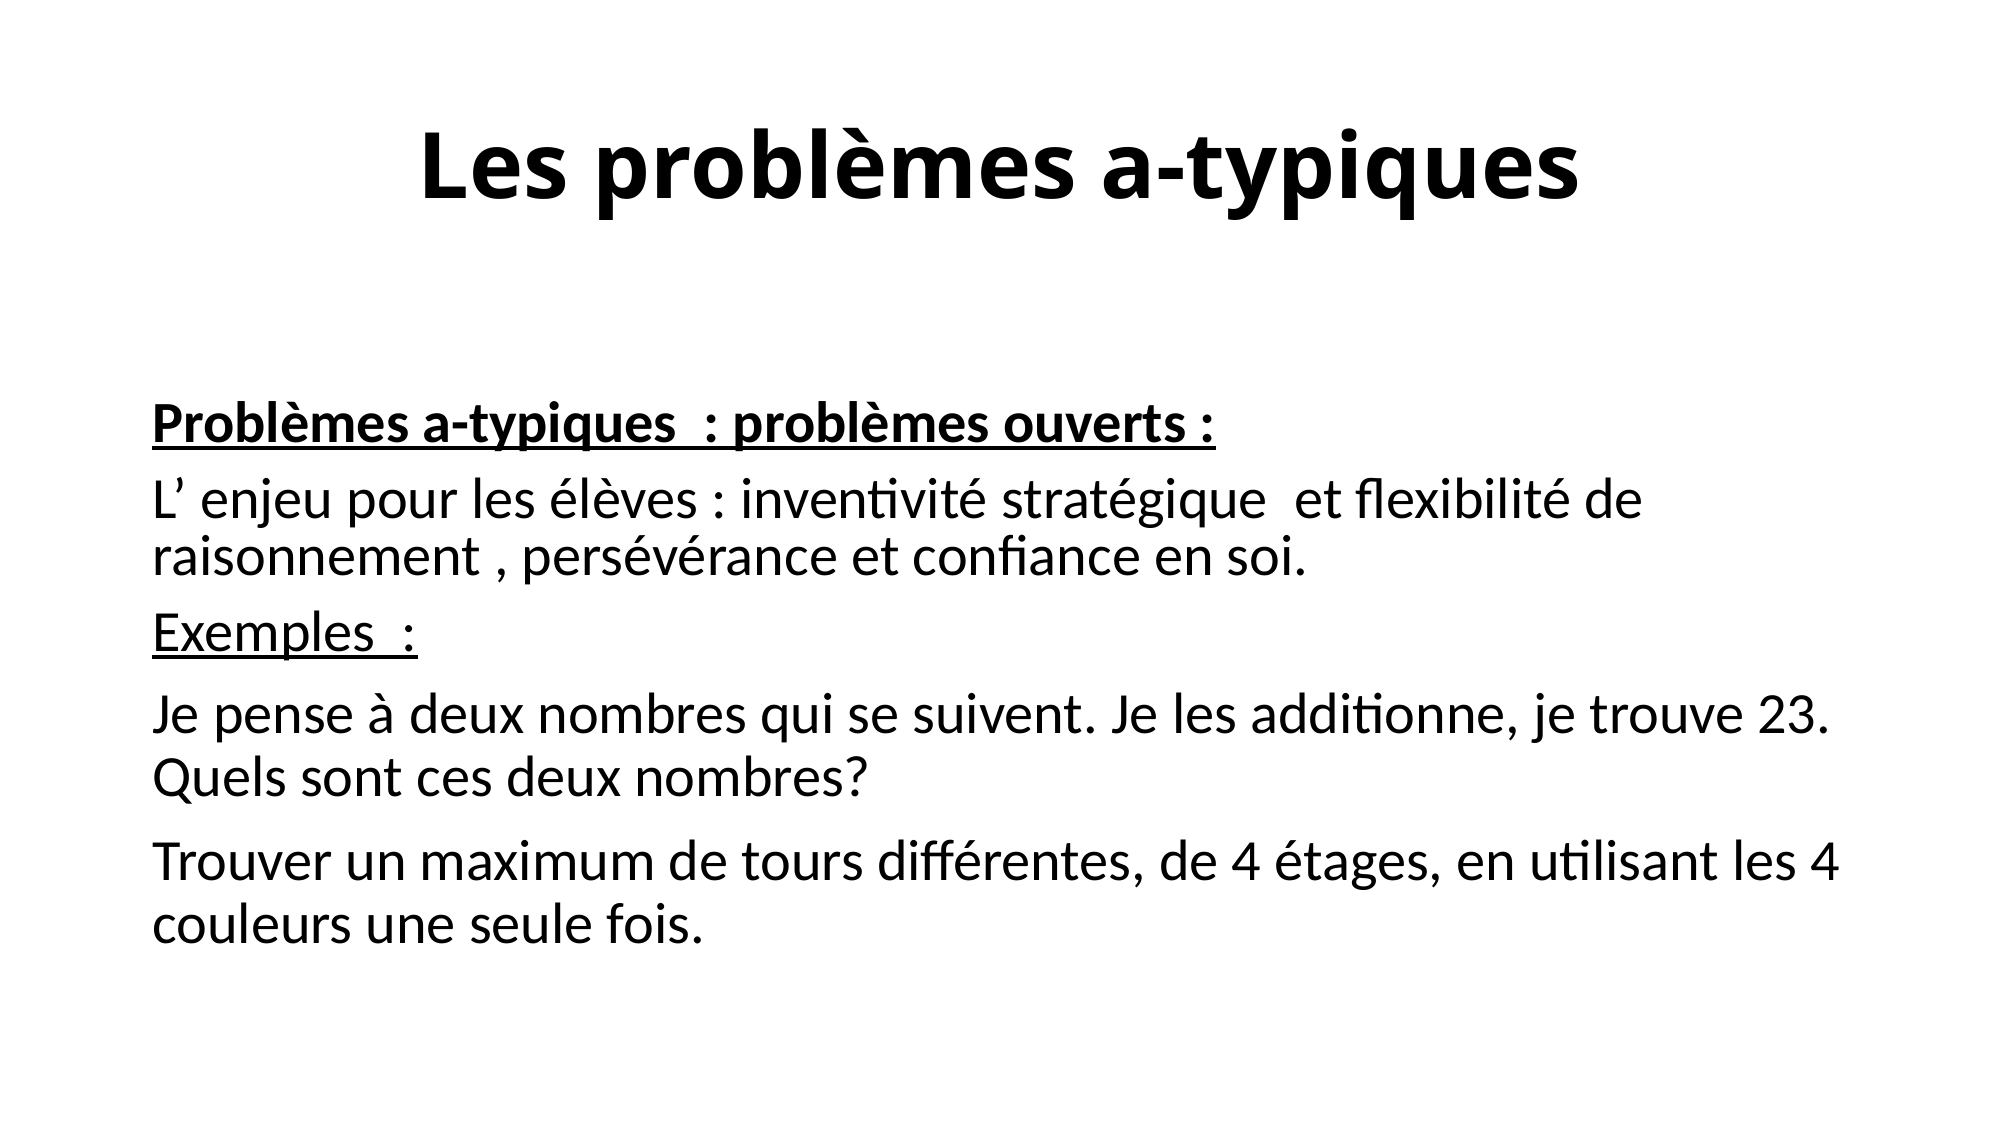

# Les problèmes a-typiques
Problèmes a-typiques : problèmes ouverts :
L’ enjeu pour les élèves : inventivité stratégique et flexibilité de raisonnement , persévérance et confiance en soi.
Exemples :
Je pense à deux nombres qui se suivent. Je les additionne, je trouve 23. Quels sont ces deux nombres?
Trouver un maximum de tours différentes, de 4 étages, en utilisant les 4 couleurs une seule fois.